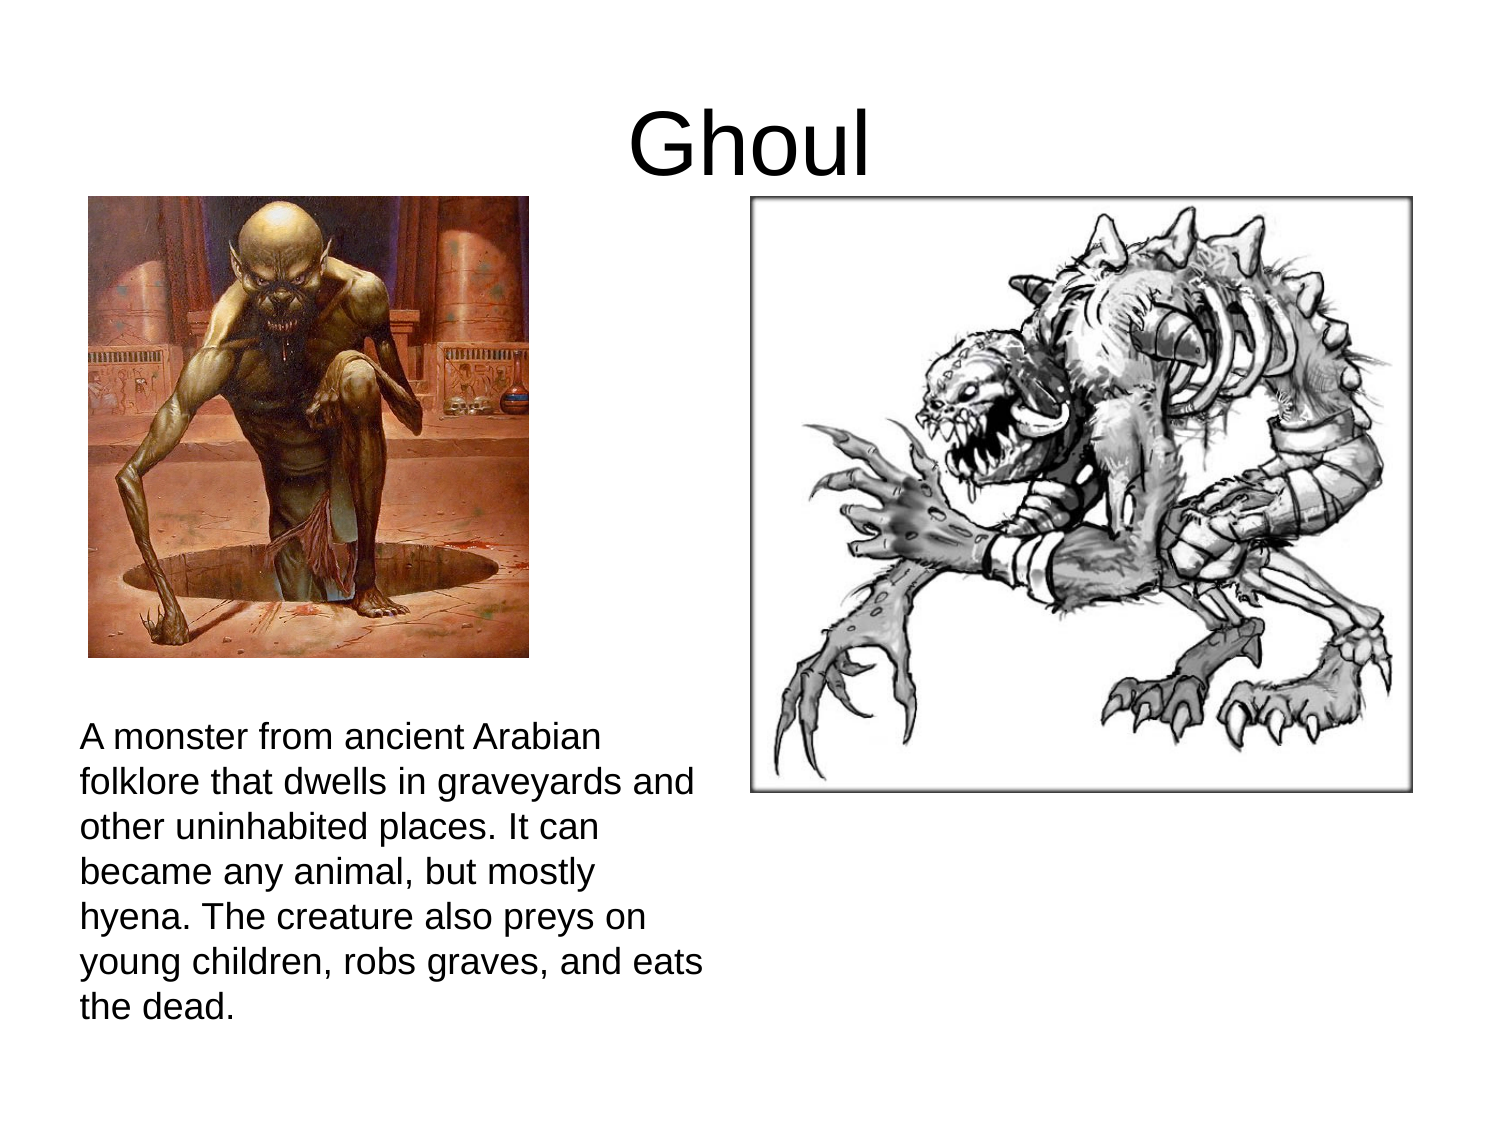

# Ghoul
A monster from ancient Arabian folklore that dwells in graveyards and other uninhabited places. It can became any animal, but mostly hyena. The creature also preys on young children, robs graves, and eats the dead.